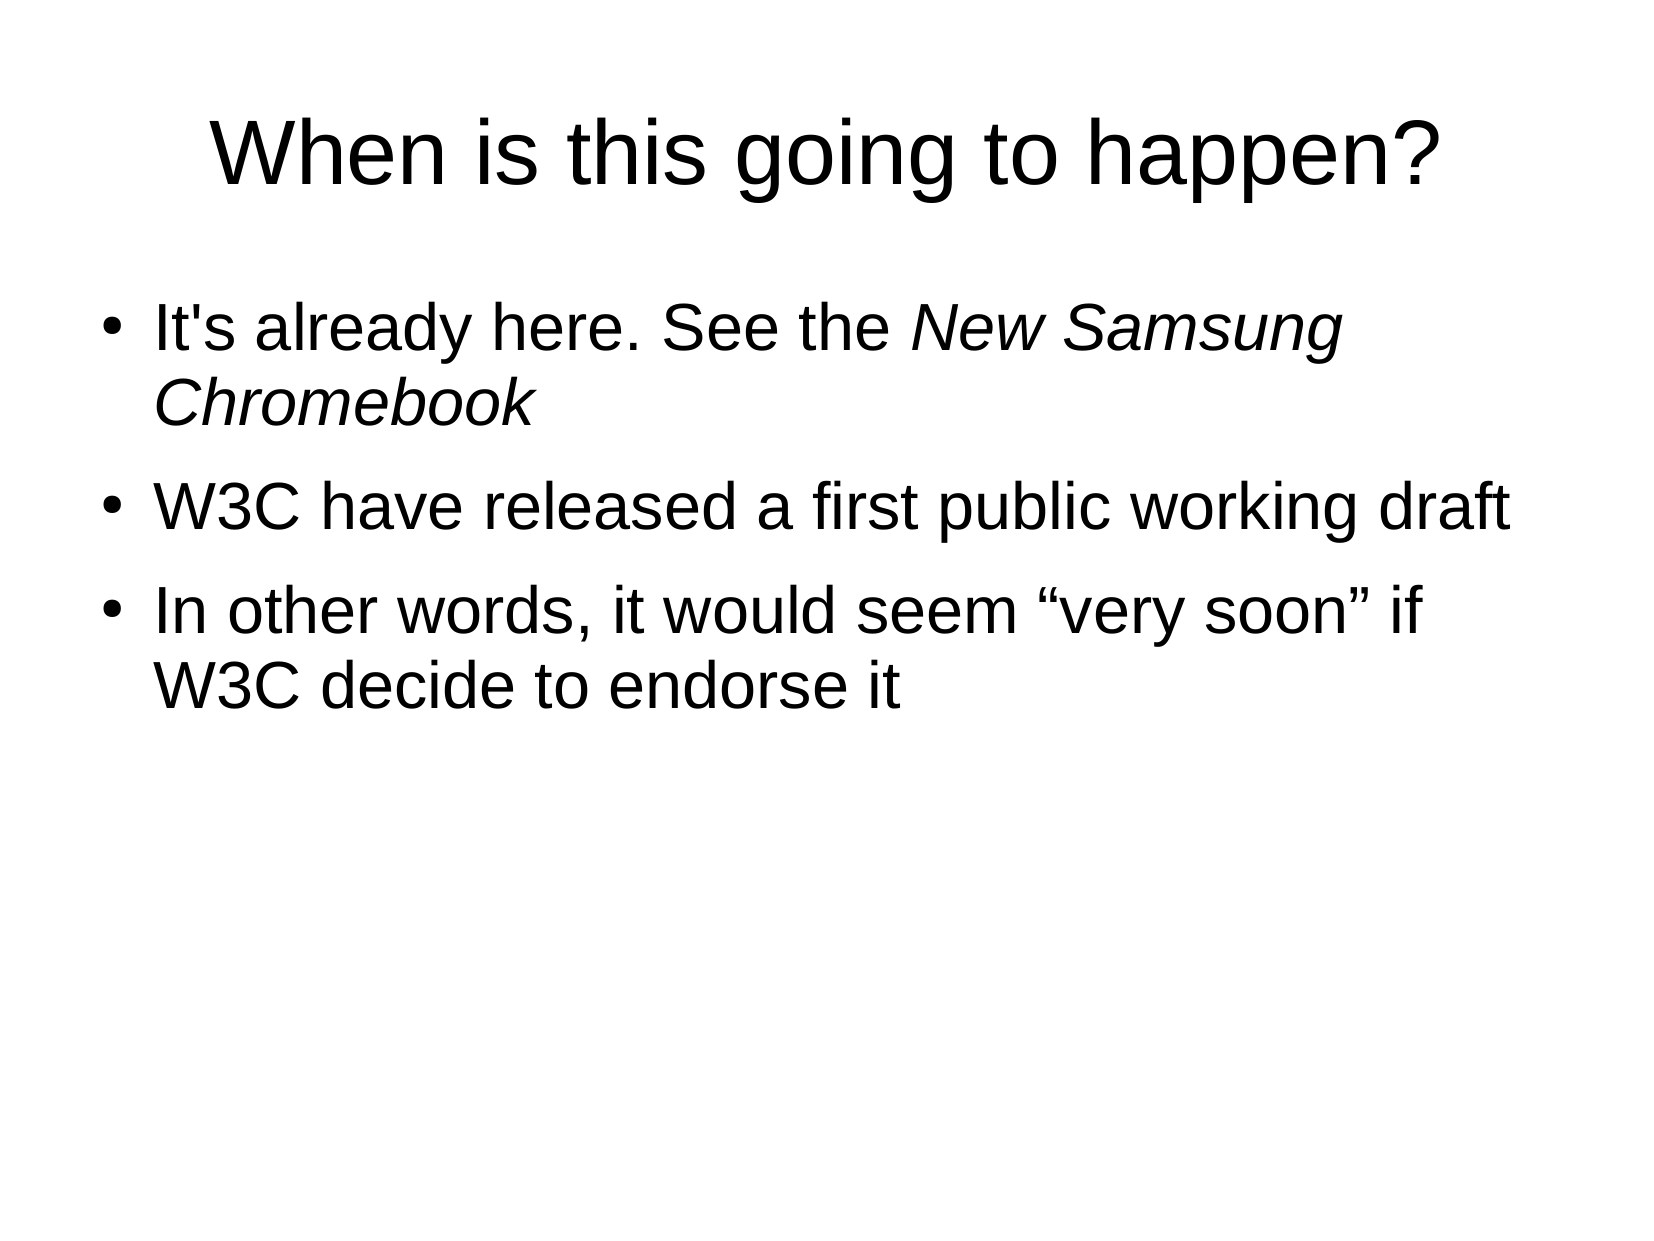

# When is this going to happen?
It's already here. See the New Samsung Chromebook
W3C have released a first public working draft
In other words, it would seem “very soon” if W3C decide to endorse it